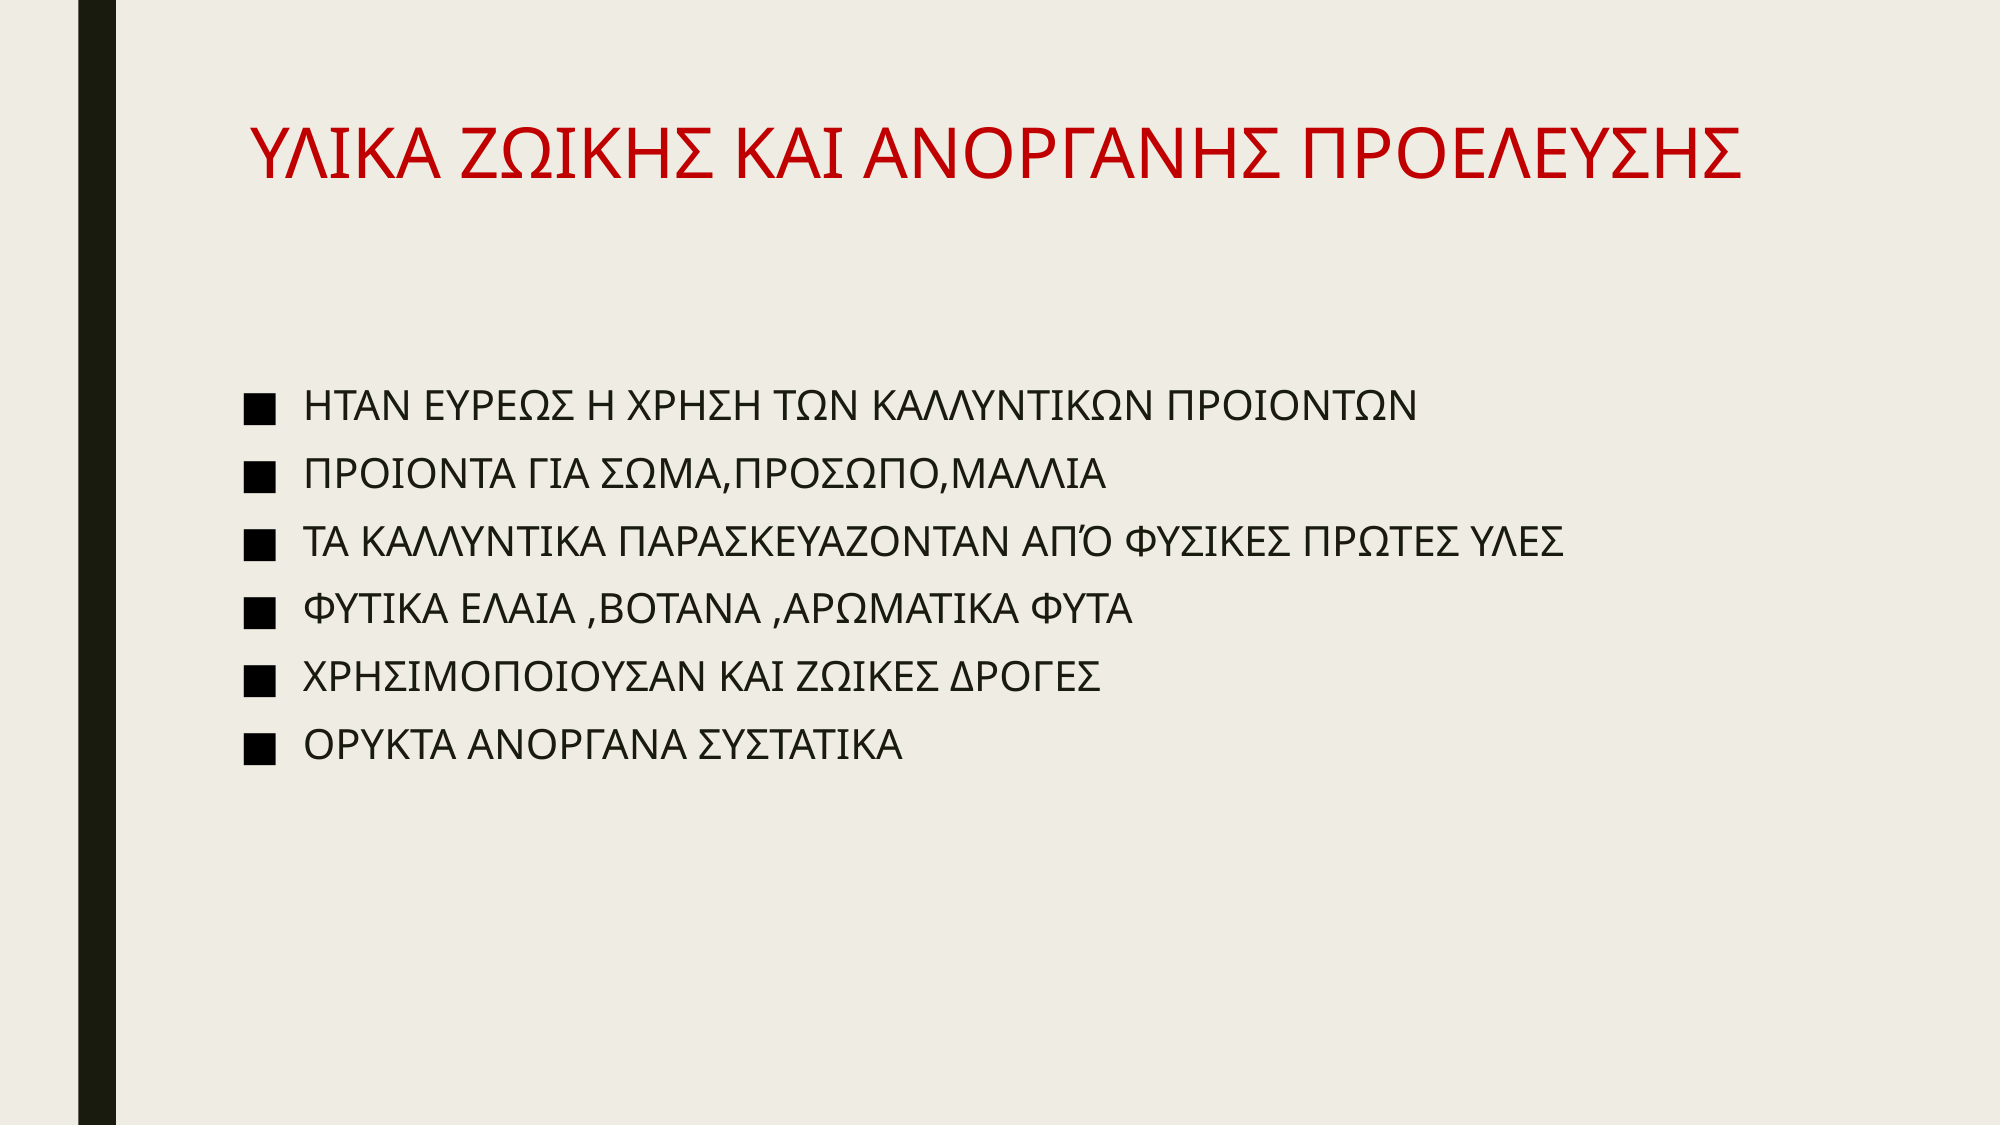

# ΥΛΙΚΑ ΖΩΙΚΗΣ ΚΑΙ ΑΝΟΡΓΑΝΗΣ ΠΡΟΕΛΕΥΣΗΣ
ΗΤΑΝ ΕΥΡΕΩΣ Η ΧΡΗΣΗ ΤΩΝ ΚΑΛΛΥΝΤΙΚΩΝ ΠΡΟΙΟΝΤΩΝ
ΠΡΟΙΟΝΤΑ ΓΙΑ ΣΩΜΑ,ΠΡΟΣΩΠΟ,ΜΑΛΛΙΑ
ΤΑ ΚΑΛΛΥΝΤΙΚΑ ΠΑΡΑΣΚΕΥΑΖΟΝΤΑΝ ΑΠΌ ΦΥΣΙΚΕΣ ΠΡΩΤΕΣ ΥΛΕΣ
ΦΥΤΙΚΑ ΕΛΑΙΑ ,ΒΟΤΑΝΑ ,ΑΡΩΜΑΤΙΚΑ ΦΥΤΑ
ΧΡΗΣΙΜΟΠΟΙΟΥΣΑΝ ΚΑΙ ΖΩΙΚΕΣ ΔΡΟΓΕΣ
ΟΡΥΚΤΑ ΑΝΟΡΓΑΝΑ ΣΥΣΤΑΤΙΚΑ